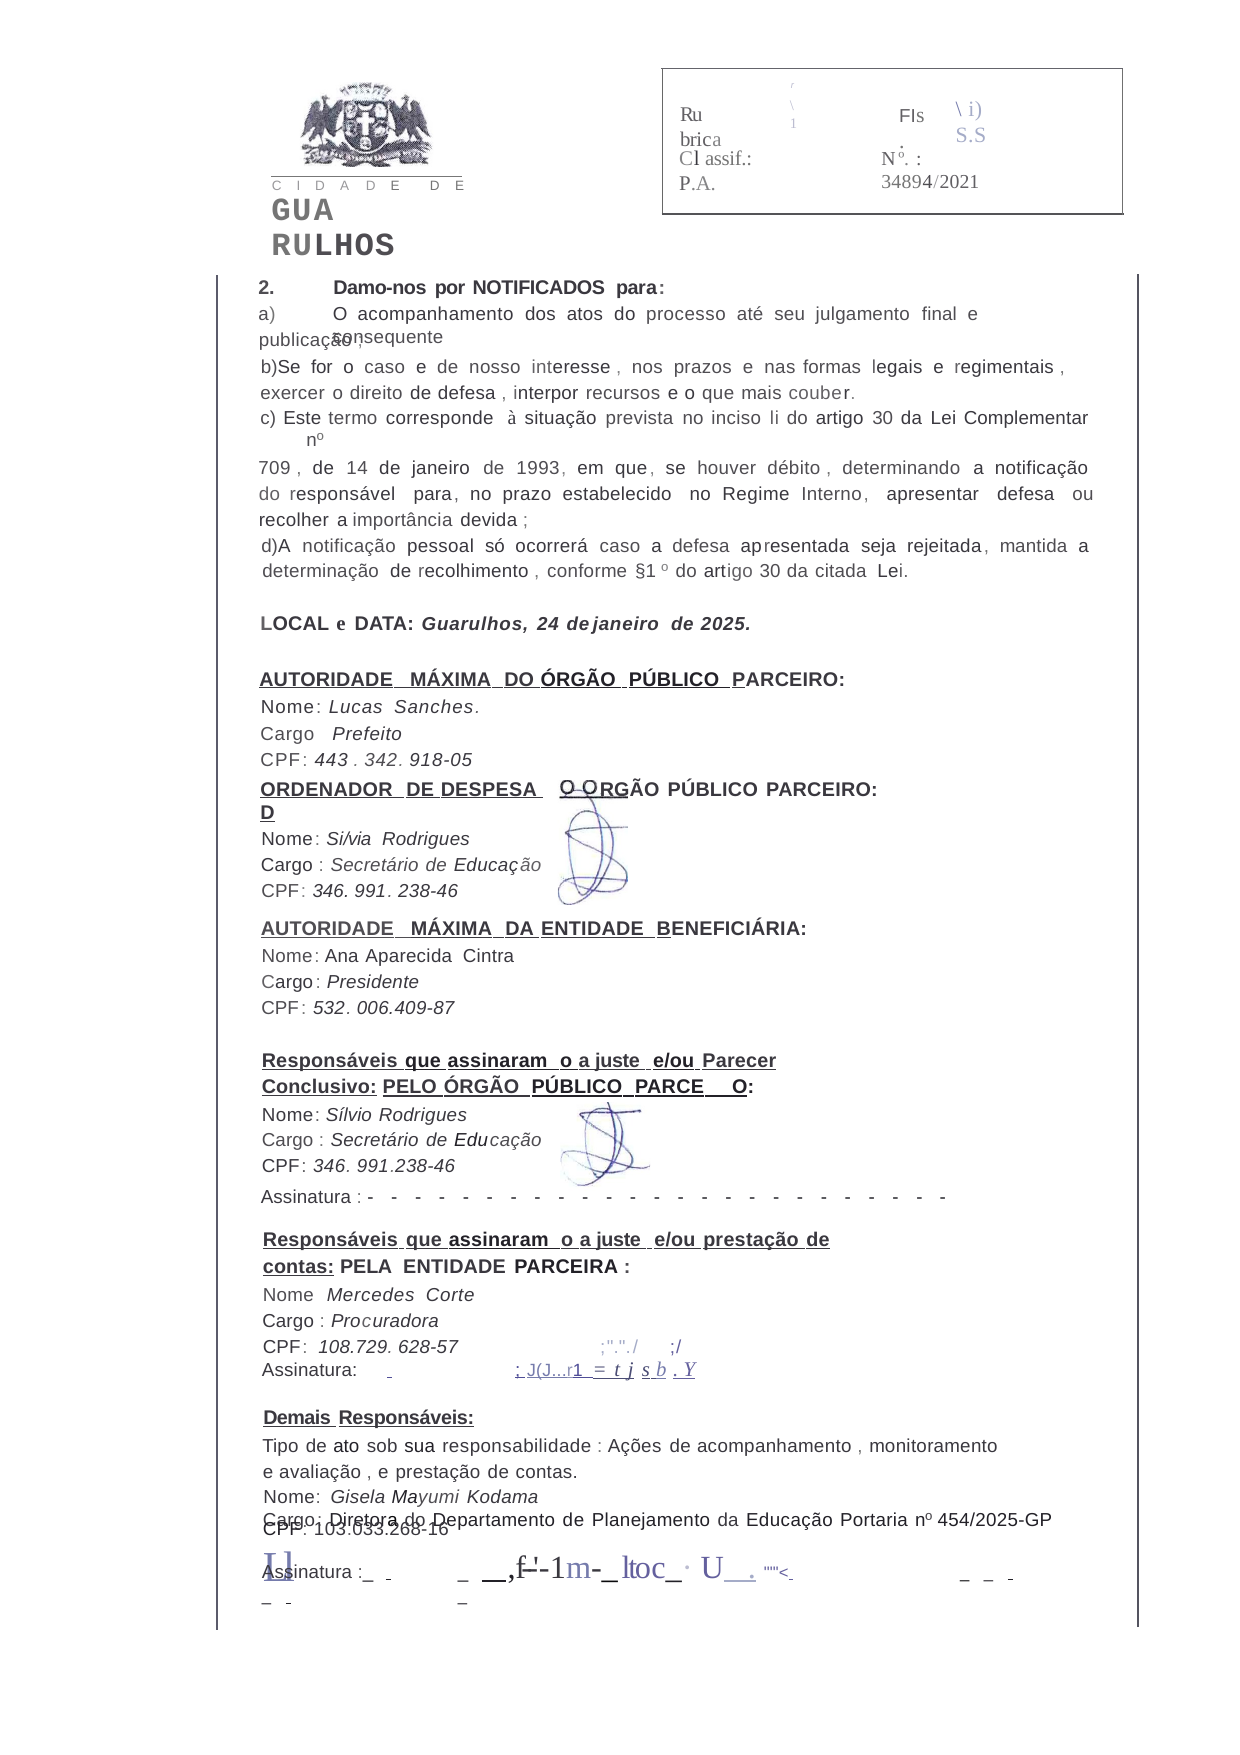

r
\ i) S.S
\ 1
FIs.
Ru brica
Cl assif.: P.A.
N º. : 34894/2021
C I D A D E	D E
GUA RULHOS
2.
a)
Damo-nos por NOTIFICADOS para:
O acompanhamento dos atos do processo até seu julgamento final e consequente
publicação ;
Se for o caso e de nosso interesse , nos prazos e nas formas legais e regimentais , exercer o direito de defesa , interpor recursos e o que mais couber.
Este termo corresponde à situação prevista no inciso li do artigo 30 da Lei Complementar nº
709 , de 14 de janeiro de 1993, em que, se houver débito , determinando a notificação do responsável para, no prazo estabelecido no Regime Interno, apresentar defesa ou recolher a importância devida ;
A notificação pessoal só ocorrerá caso a defesa apresentada seja rejeitada, mantida a determinação de recolhimento , conforme §1 º do artigo 30 da citada Lei.
LOCAL e DATA: Guarulhos, 24 dejaneiro de 2025.
AUTORIDADE MÁXIMA DO ÓRGÃO PÚBLICO PARCEIRO:
Nome: Lucas Sanches.
Cargo Prefeito
CPF: 443 . 342. 918-05
ORDENADOR DE DESPESA D
Nome: Si/via Rodrigues
Cargo : Secretário de Educação
CPF: 346. 991. 238-46
RGÃO PÚBLICO PARCEIRO:
AUTORIDADE MÁXIMA DA ENTIDADE BENEFICIÁRIA:
Nome: Ana Aparecida Cintra Cargo: Presidente
CPF: 532. 006.409-87
Responsáveis que assinaram o a juste e/ou Parecer Conclusivo: PELO ÓRGÃO PÚBLICO PARCE O:
Nome: Sílvio Rodrigues
Cargo : Secretário de Educação
CPF: 346. 991.238-46
Assinatura : -------------------------
Responsáveis que assinaram o a juste e/ou prestação de contas: PELA ENTIDADE PARCEIRA :
Nome Mercedes Corte
Cargo : Procuradora
CPF: 108.729. 628-57	;"."./	;/­
Assinatura:	 	; J(J...r1 =tjs b.Y
Demais Responsáveis:
Tipo de ato sob sua responsabilidade : Ações de acompanhamento , monitoramento e avaliação , e prestação de contas.
Nome: Gisela Mayumi Kodama
Cargo: Diretora do Departamento de Planejamento da Educação Portaria nº 454/2025-GP
CPF: 103.033.268-16	Ll
Assinatura :_ 	_ ,f--'-1m-_ltoc_· U . ""'< 	__ 	_ 	_